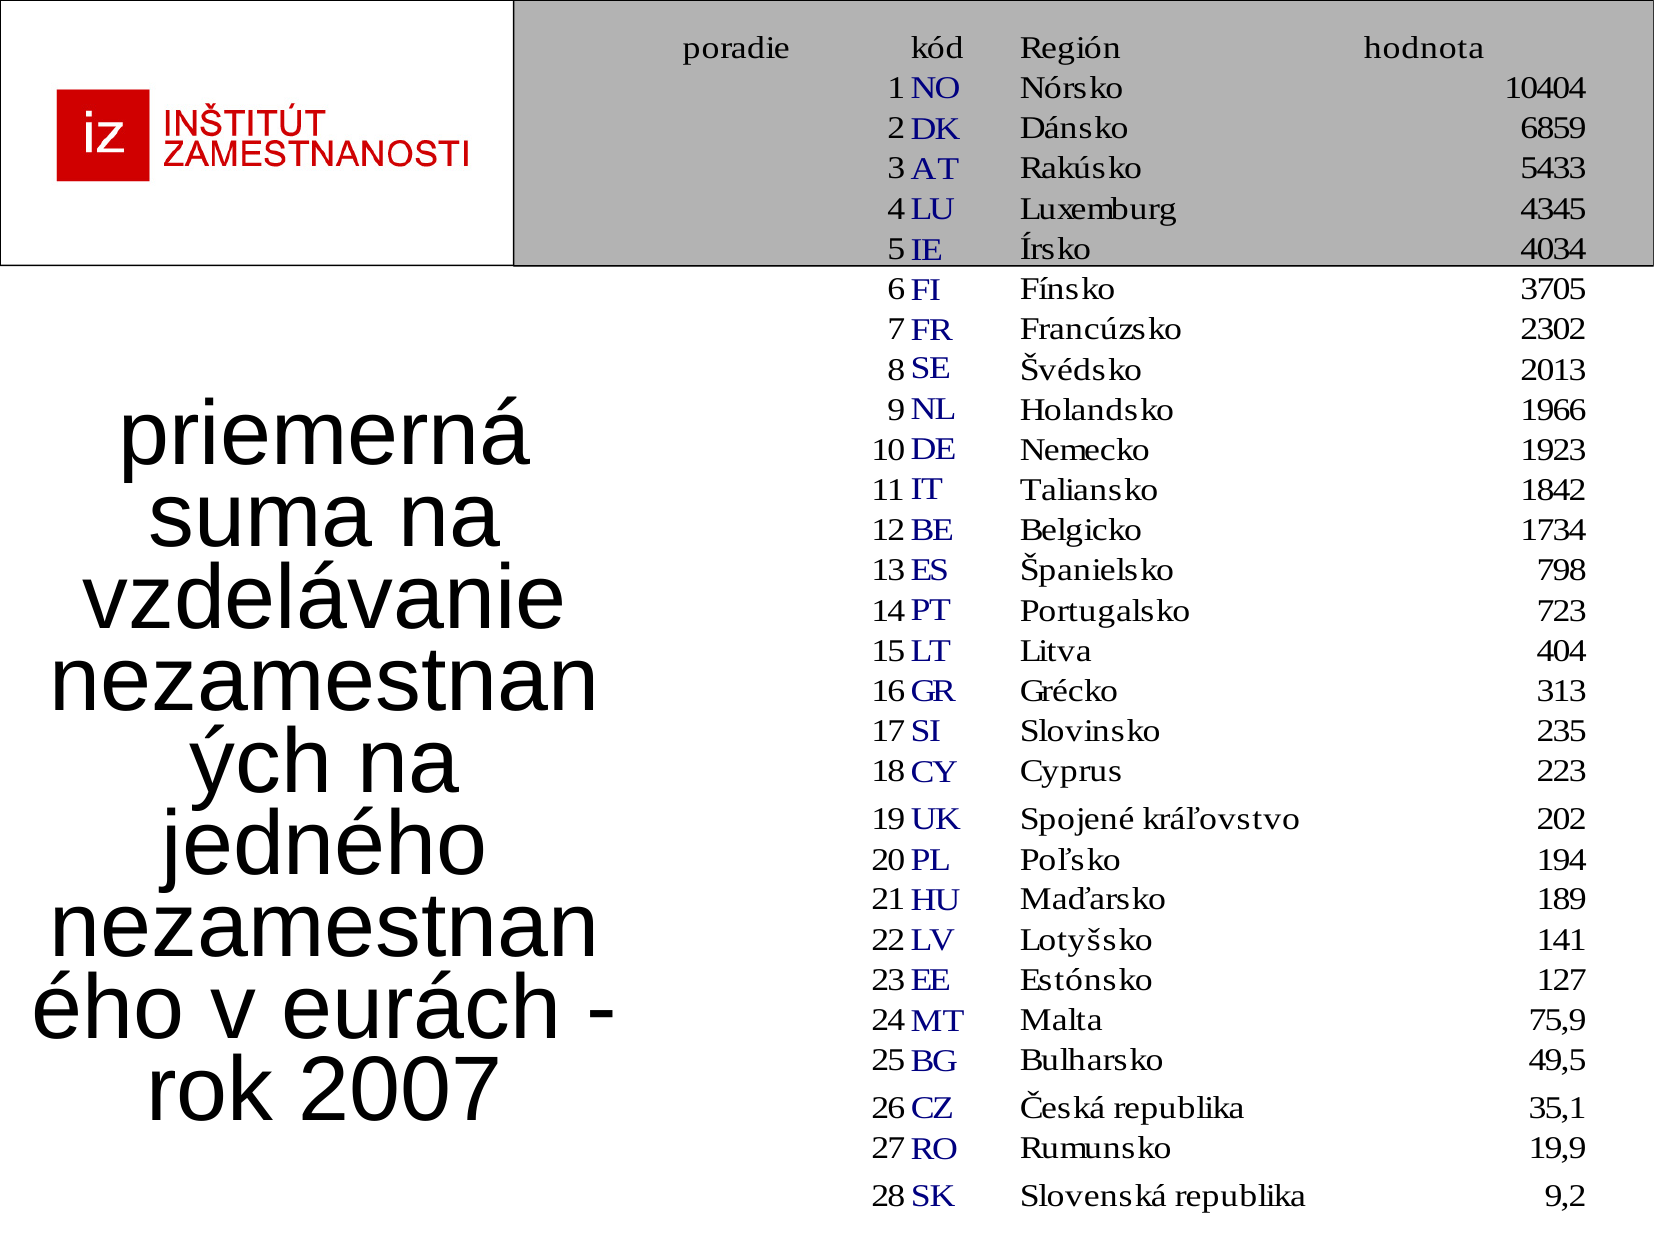

# priemerná suma na vzdelávanie nezamestnaných na jedného nezamestnaného v eurách - rok 2007